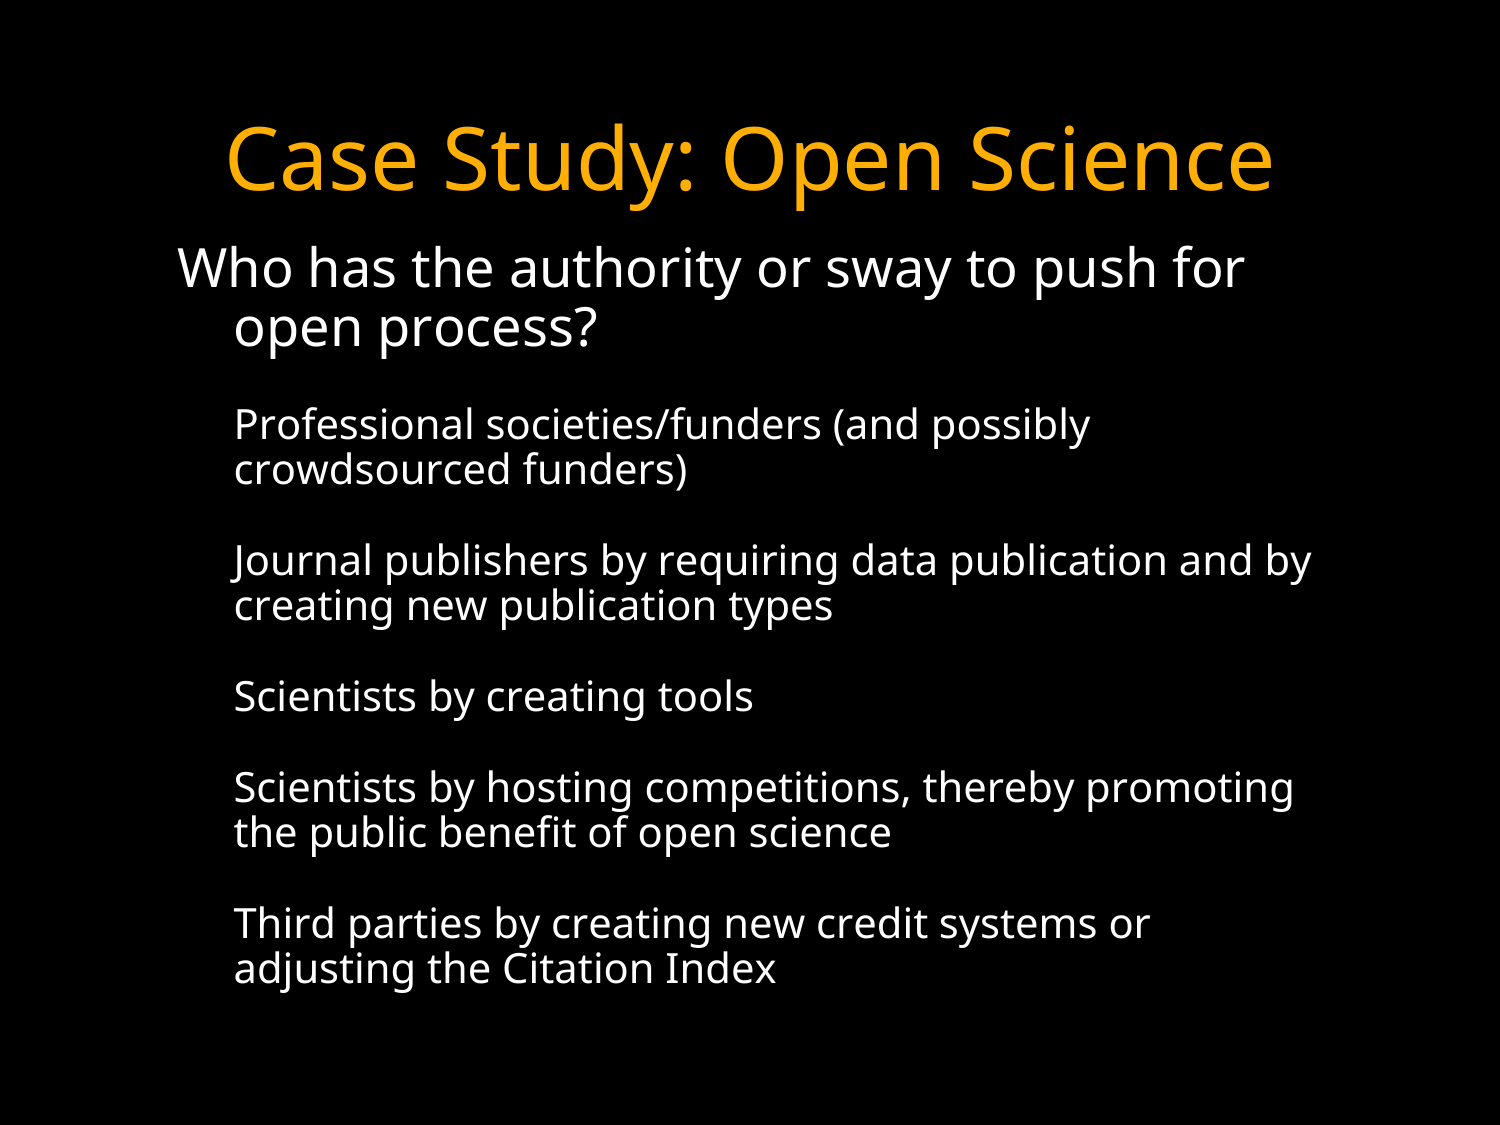

# Case Study: Open Science
Who has the authority or sway to push for open process?
Professional societies/funders (and possibly crowdsourced funders)
Journal publishers by requiring data publication and by creating new publication types
Scientists by creating tools
Scientists by hosting competitions, thereby promoting the public benefit of open science
Third parties by creating new credit systems or adjusting the Citation Index